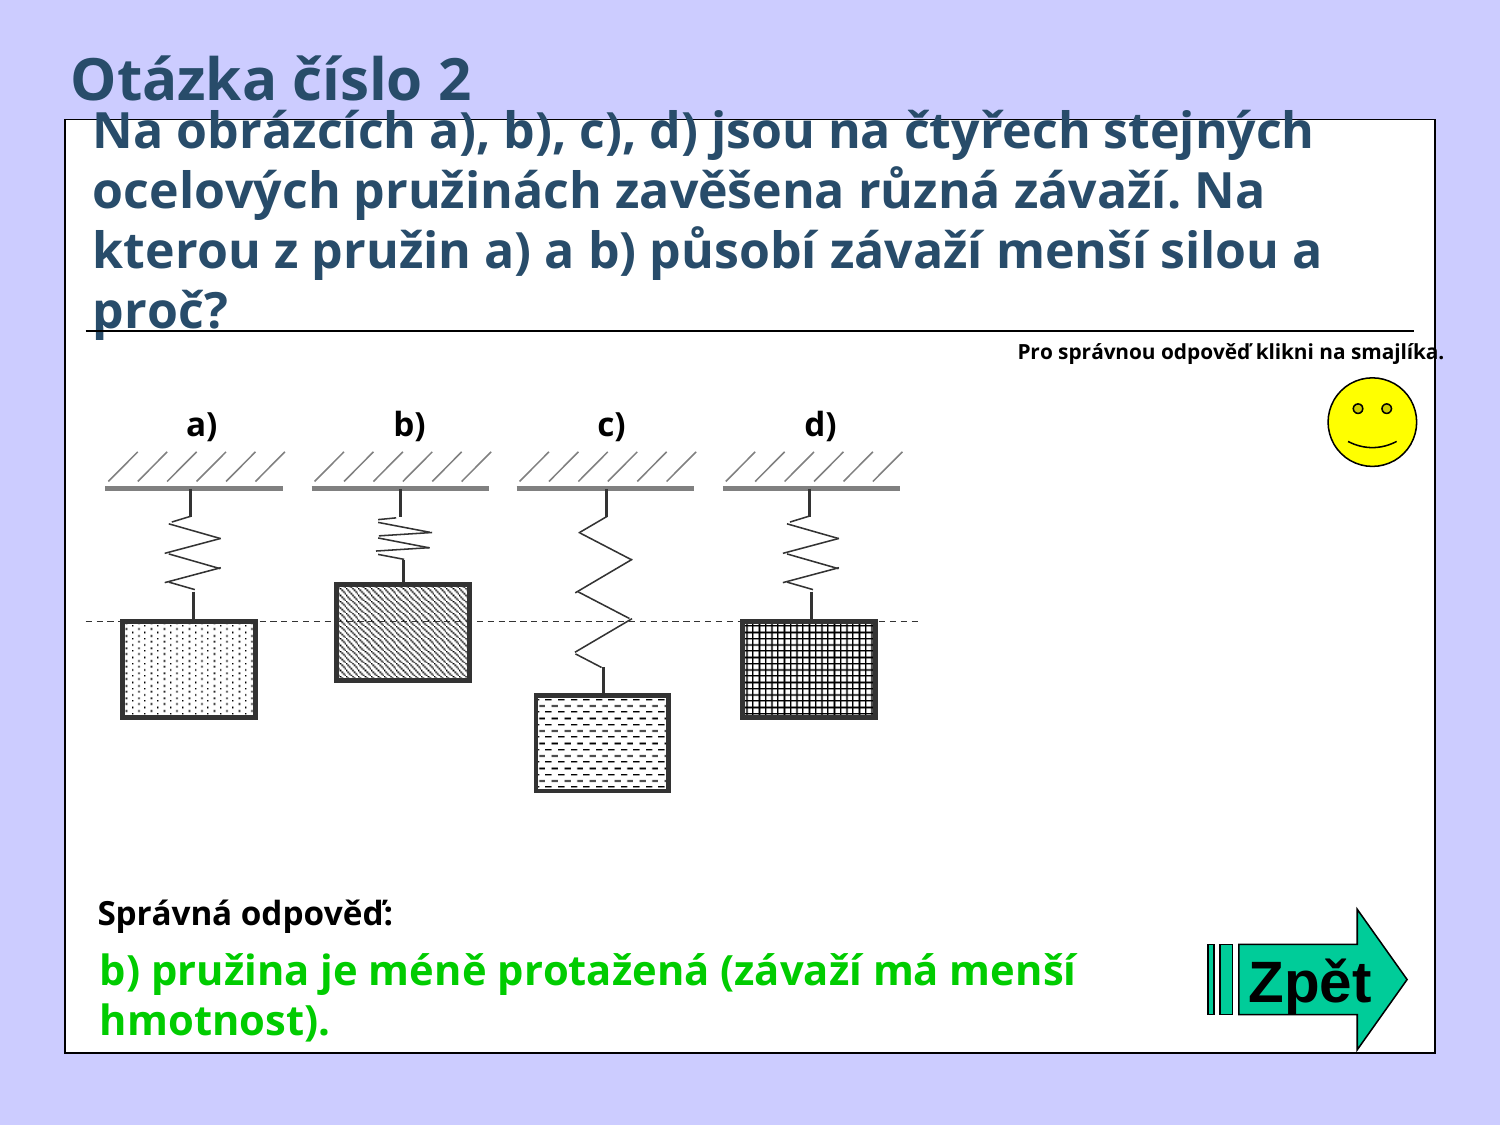

Otázka číslo 2
Na obrázcích a), b), c), d) jsou na čtyřech stejných ocelových pružinách zavěšena různá závaží. Na kterou z pružin a) a b) působí závaží menší silou a proč?
Pro správnou odpověď klikni na smajlíka.
a)
b)
c)
d)
Správná odpověď:
Zpět
b) pružina je méně protažená (závaží má menší hmotnost).